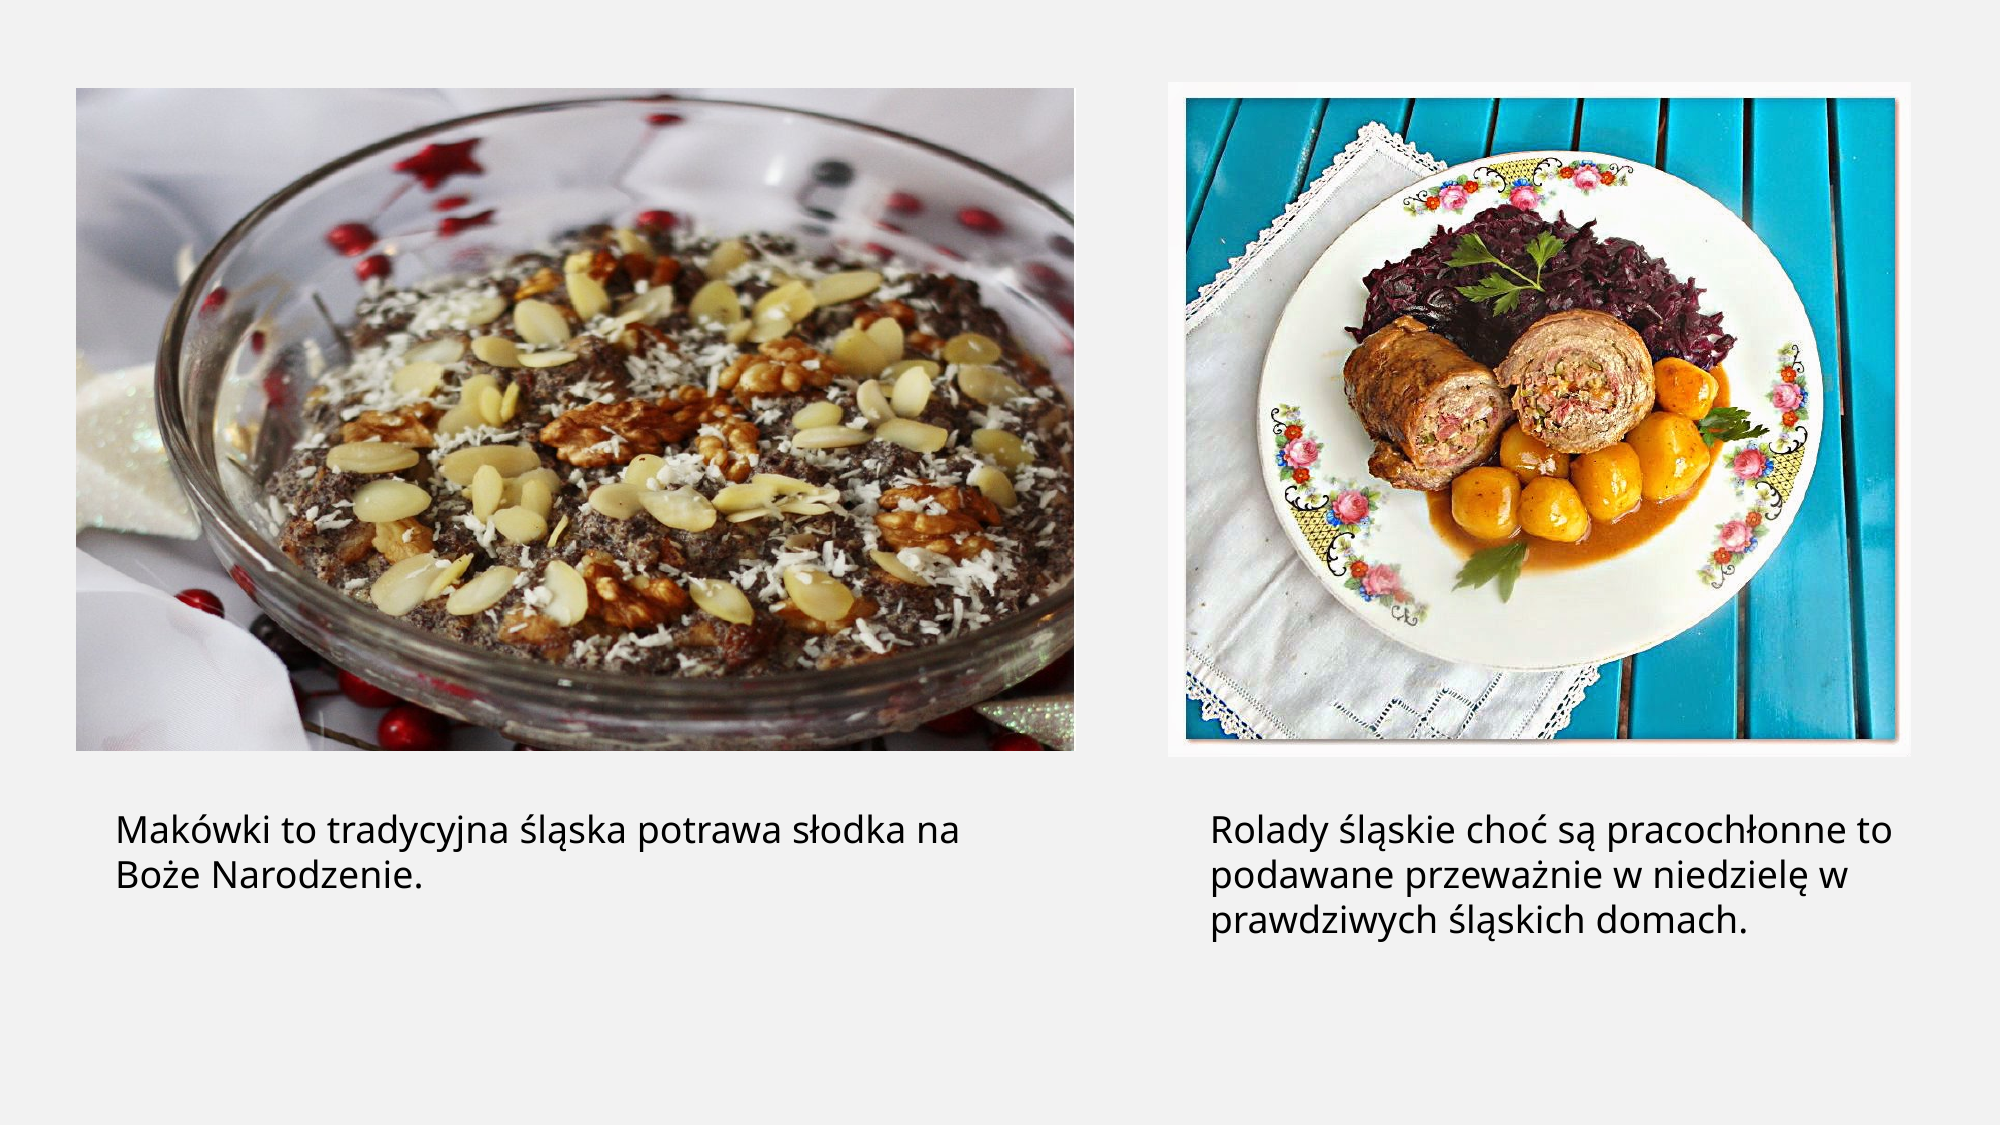

Makówki to tradycyjna śląska potrawa słodka na Boże Narodzenie.
Rolady śląskie choć są pracochłonne to podawane przeważnie w niedzielę w prawdziwych śląskich domach.